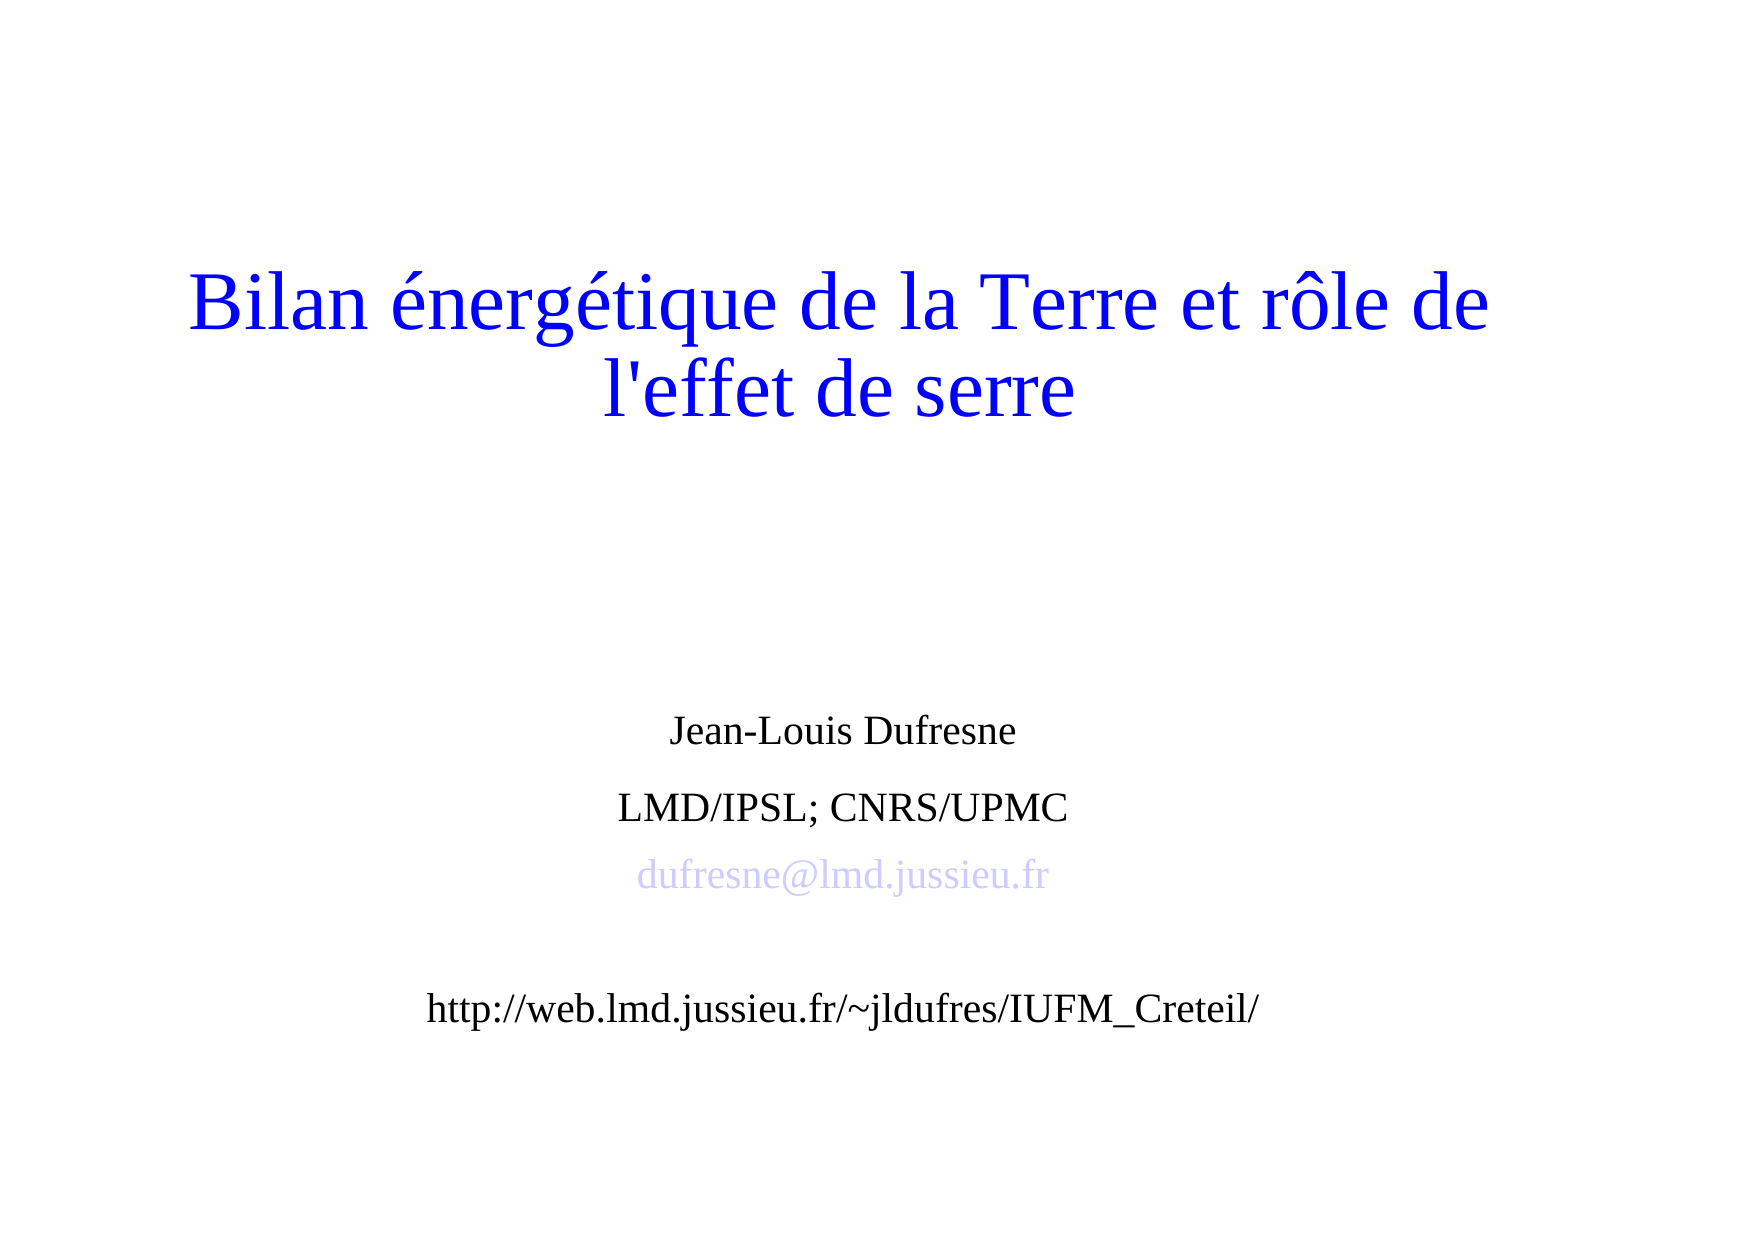

Bilan énergétique de la Terre et rôle de l'effet de serre
Jean-Louis Dufresne
LMD/IPSL; CNRS/UPMC
dufresne@lmd.jussieu.fr
http://web.lmd.jussieu.fr/~jldufres/IUFM_Creteil/